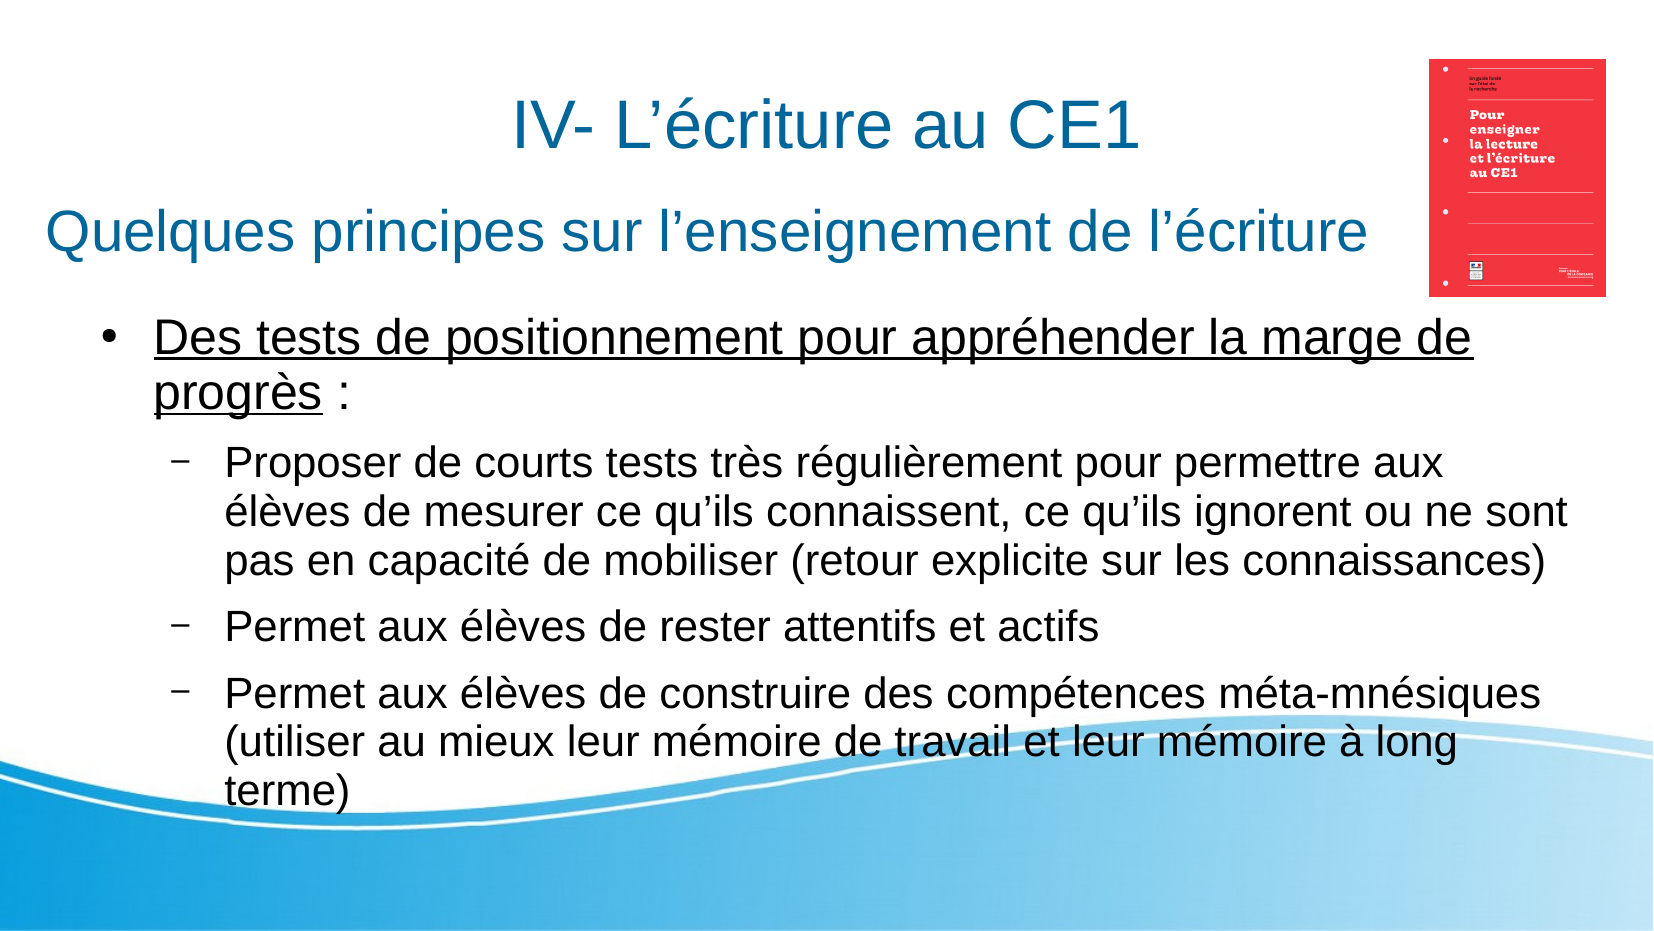

# IV- L’écriture au CE1
Quelques principes sur l’enseignement de l’écriture
Des tests de positionnement pour appréhender la marge de progrès :
Proposer de courts tests très régulièrement pour permettre aux élèves de mesurer ce qu’ils connaissent, ce qu’ils ignorent ou ne sont pas en capacité de mobiliser (retour explicite sur les connaissances)
Permet aux élèves de rester attentifs et actifs
Permet aux élèves de construire des compétences méta-mnésiques (utiliser au mieux leur mémoire de travail et leur mémoire à long terme)